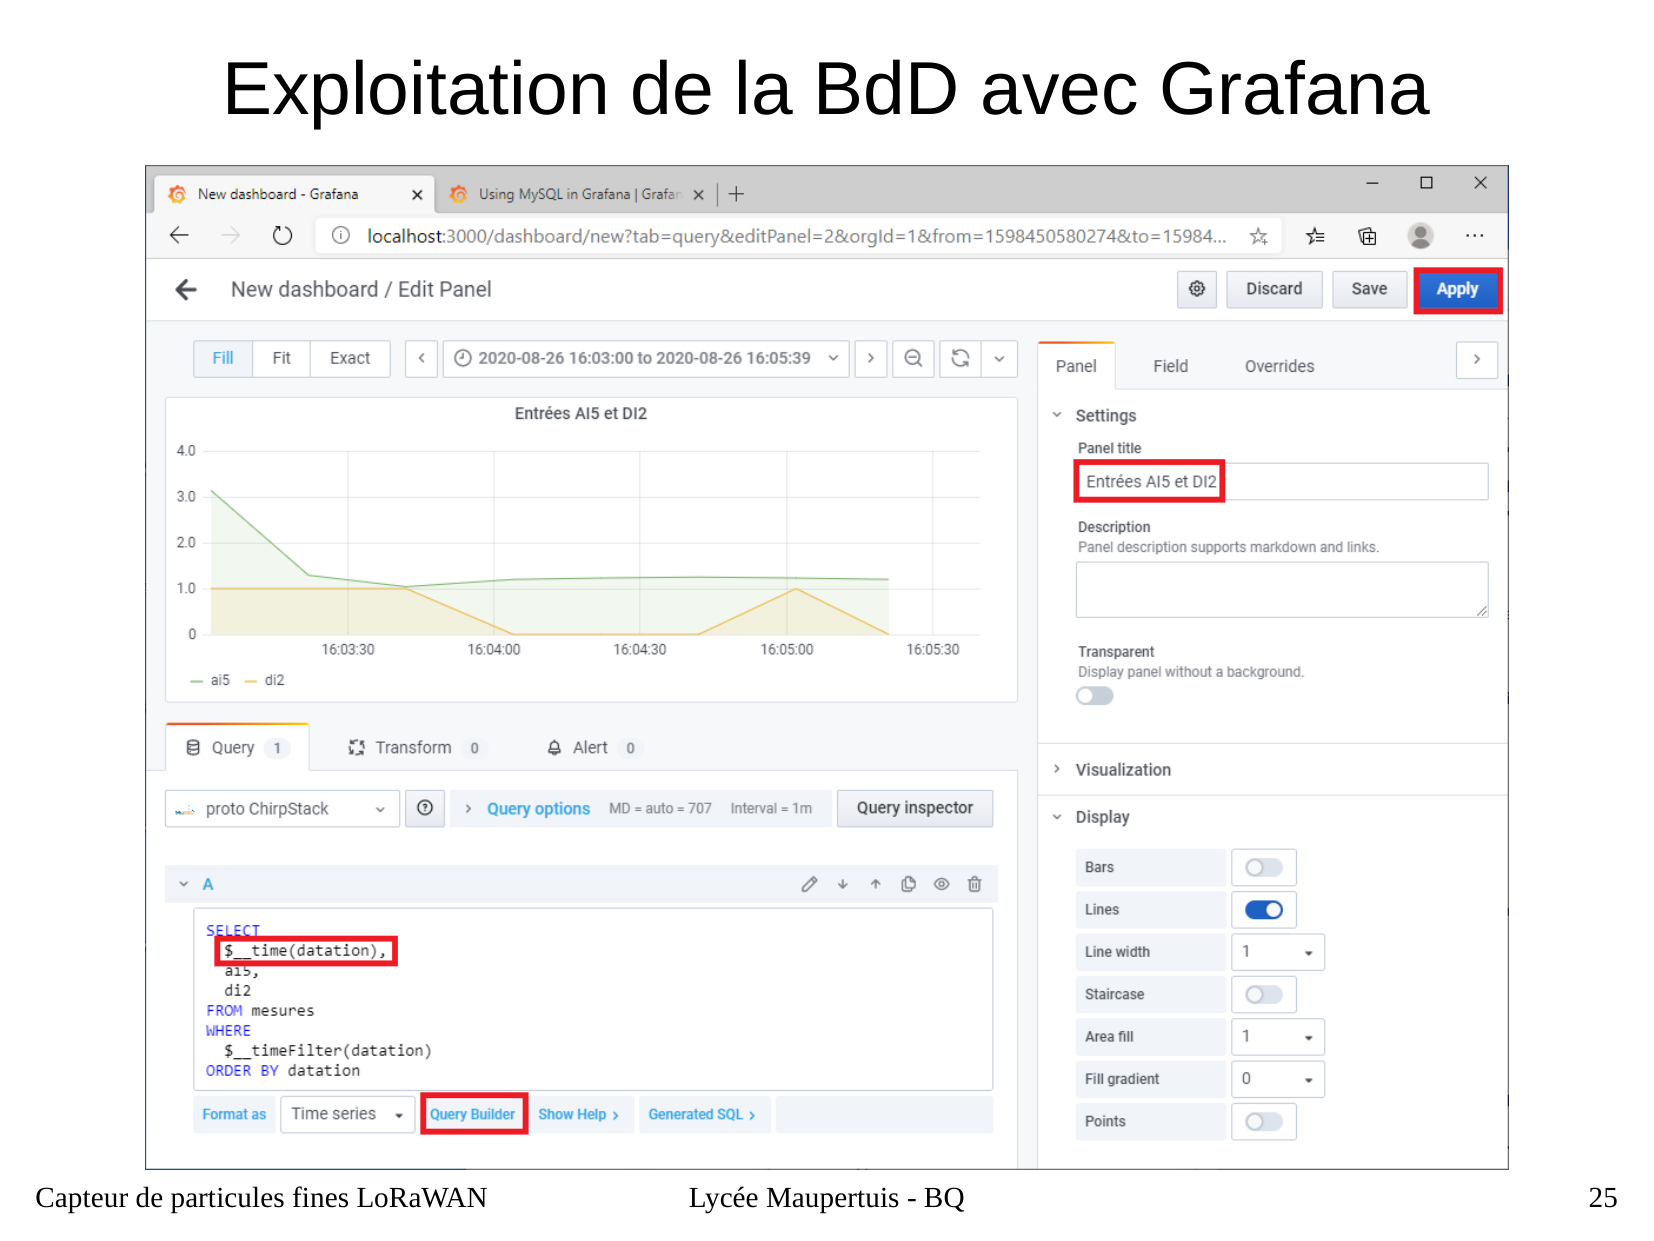

# Exploitation de la BdD avec Grafana
Capteur de particules fines LoRaWAN
Lycée Maupertuis - BQ
25